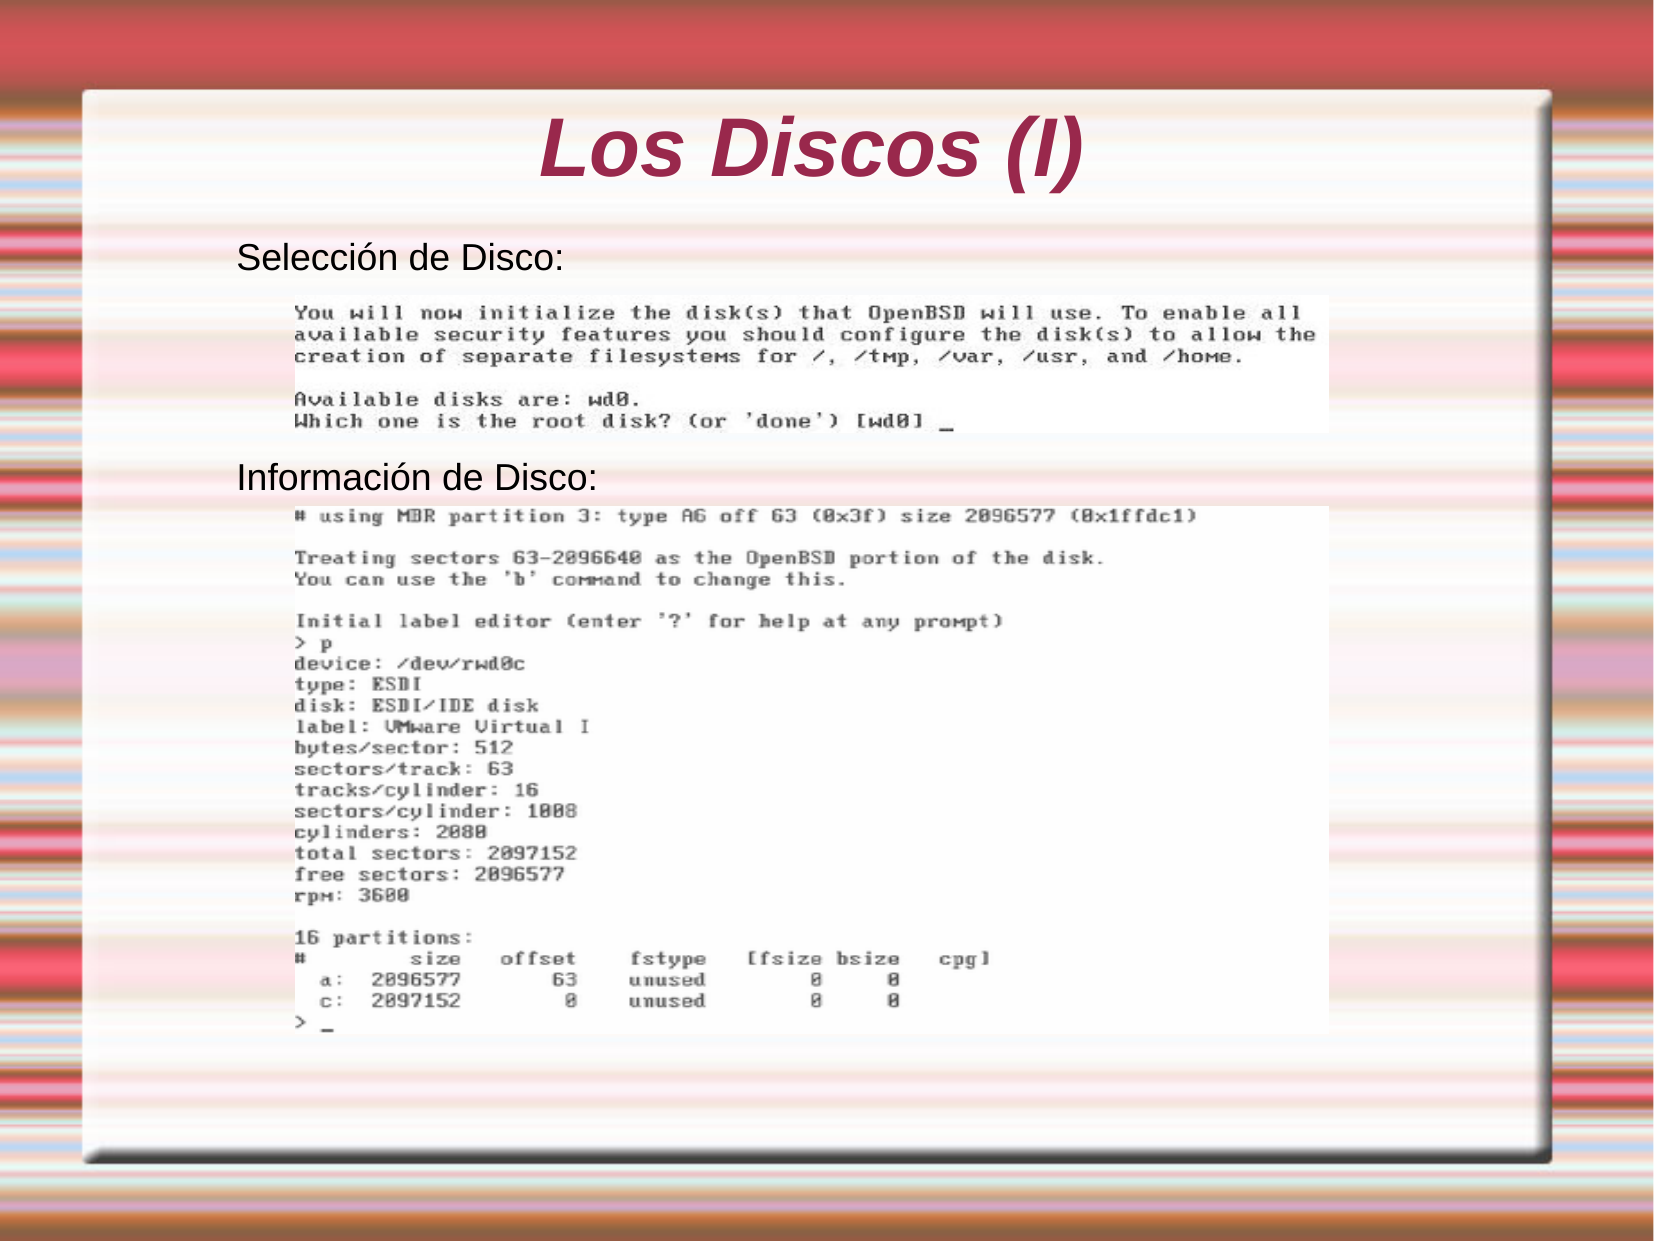

# Los Discos (I)
Selección de Disco:
Información de Disco: